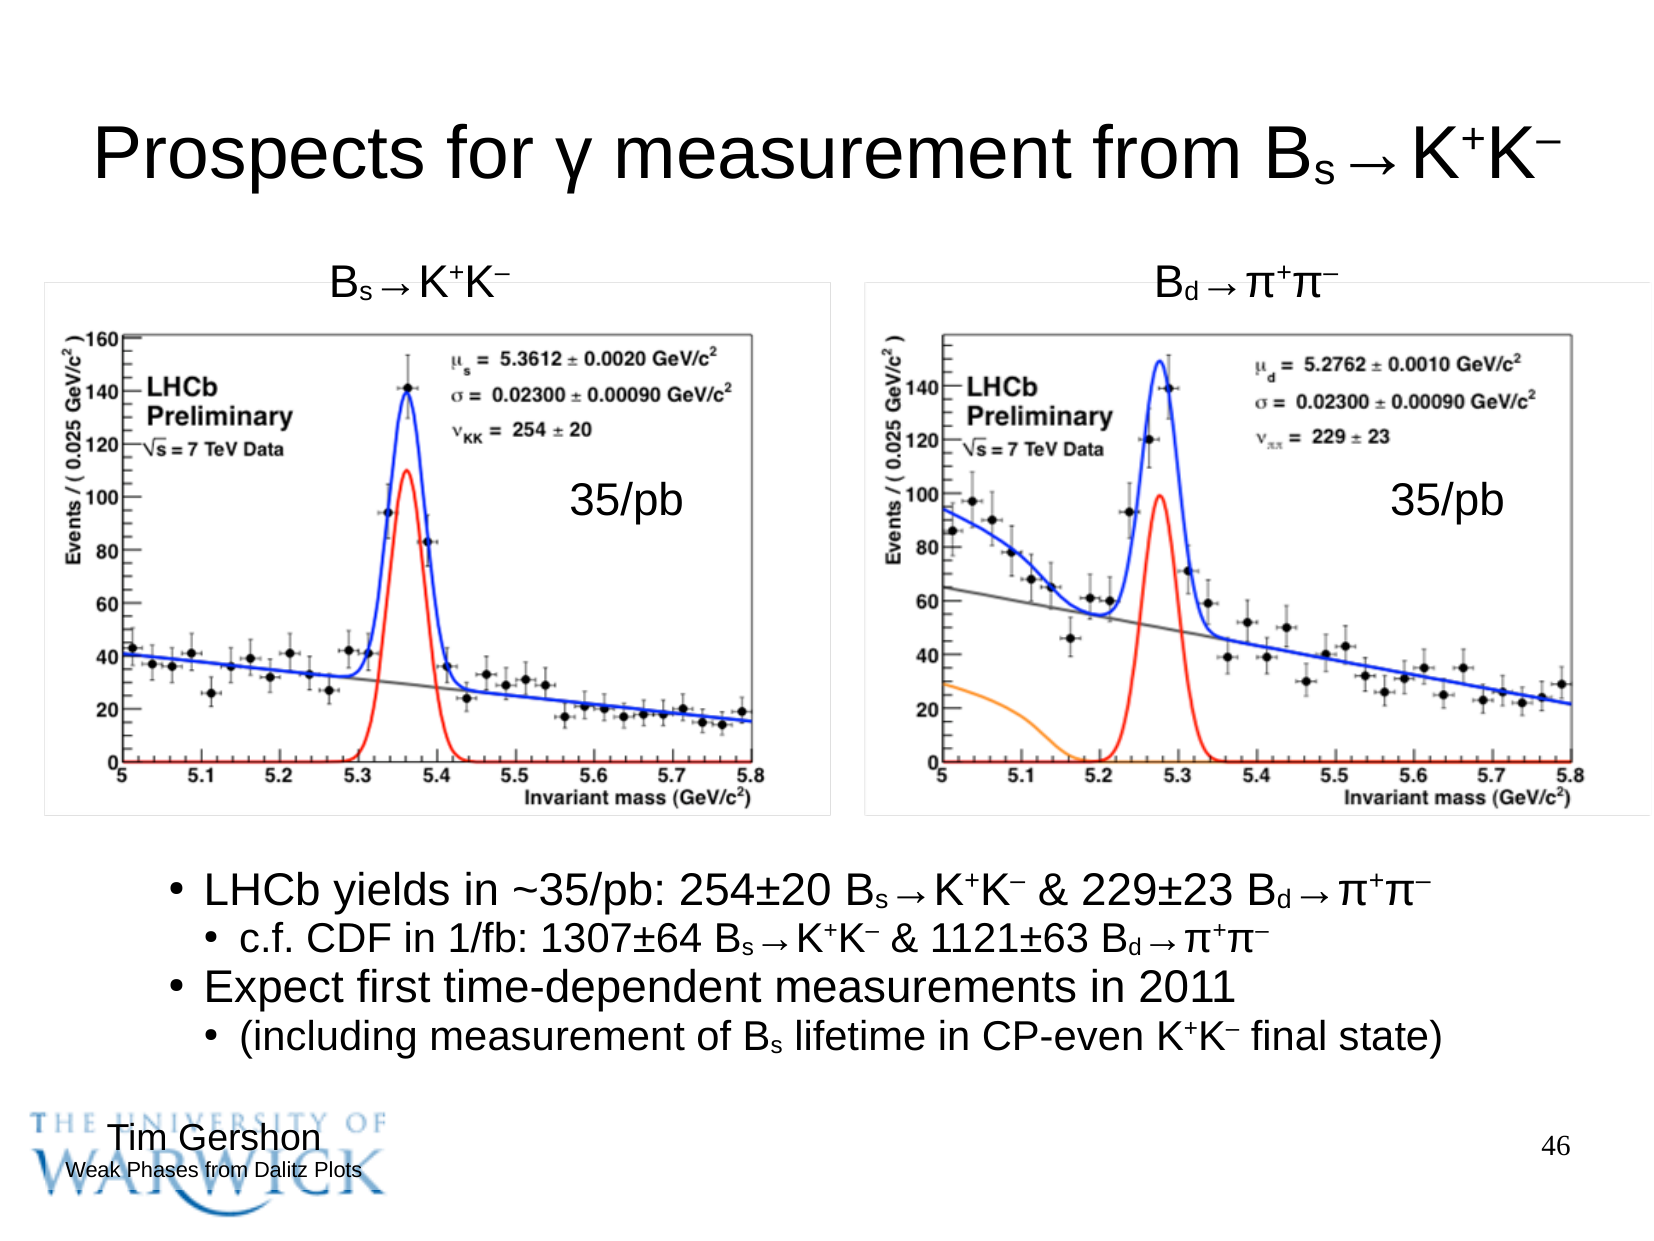

# Prospects for γ measurement from Bs→K+K–
Bs→K+K–
Bd→π+π–
35/pb
35/pb
LHCb yields in ~35/pb: 254±20 Bs→K+K– & 229±23 Bd→π+π–
c.f. CDF in 1/fb: 1307±64 Bs→K+K– & 1121±63 Bd→π+π–
Expect first time-dependent measurements in 2011
(including measurement of Bs lifetime in CP-even K+K– final state)
Tim Gershon
Discrete symmetries at LHC & beyond
Tim Gershon
Weak Phases from Dalitz Plots
46